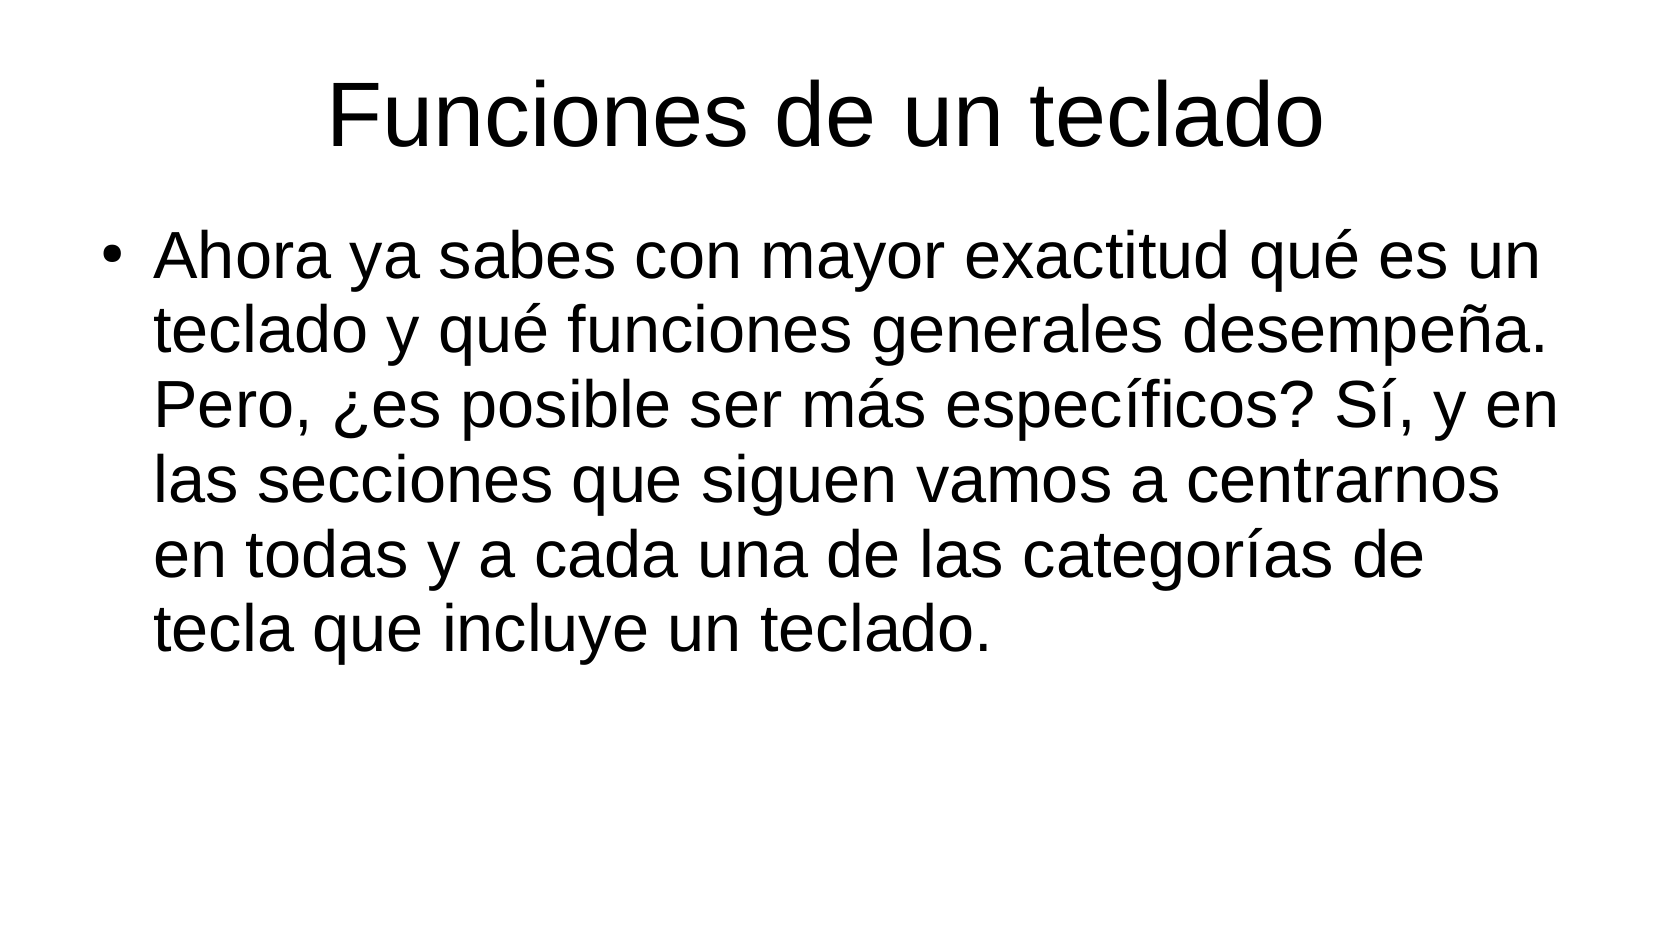

# Funciones de un teclado
Ahora ya sabes con mayor exactitud qué es un teclado y qué funciones generales desempeña. Pero, ¿es posible ser más específicos? Sí, y en las secciones que siguen vamos a centrarnos en todas y a cada una de las categorías de tecla que incluye un teclado.